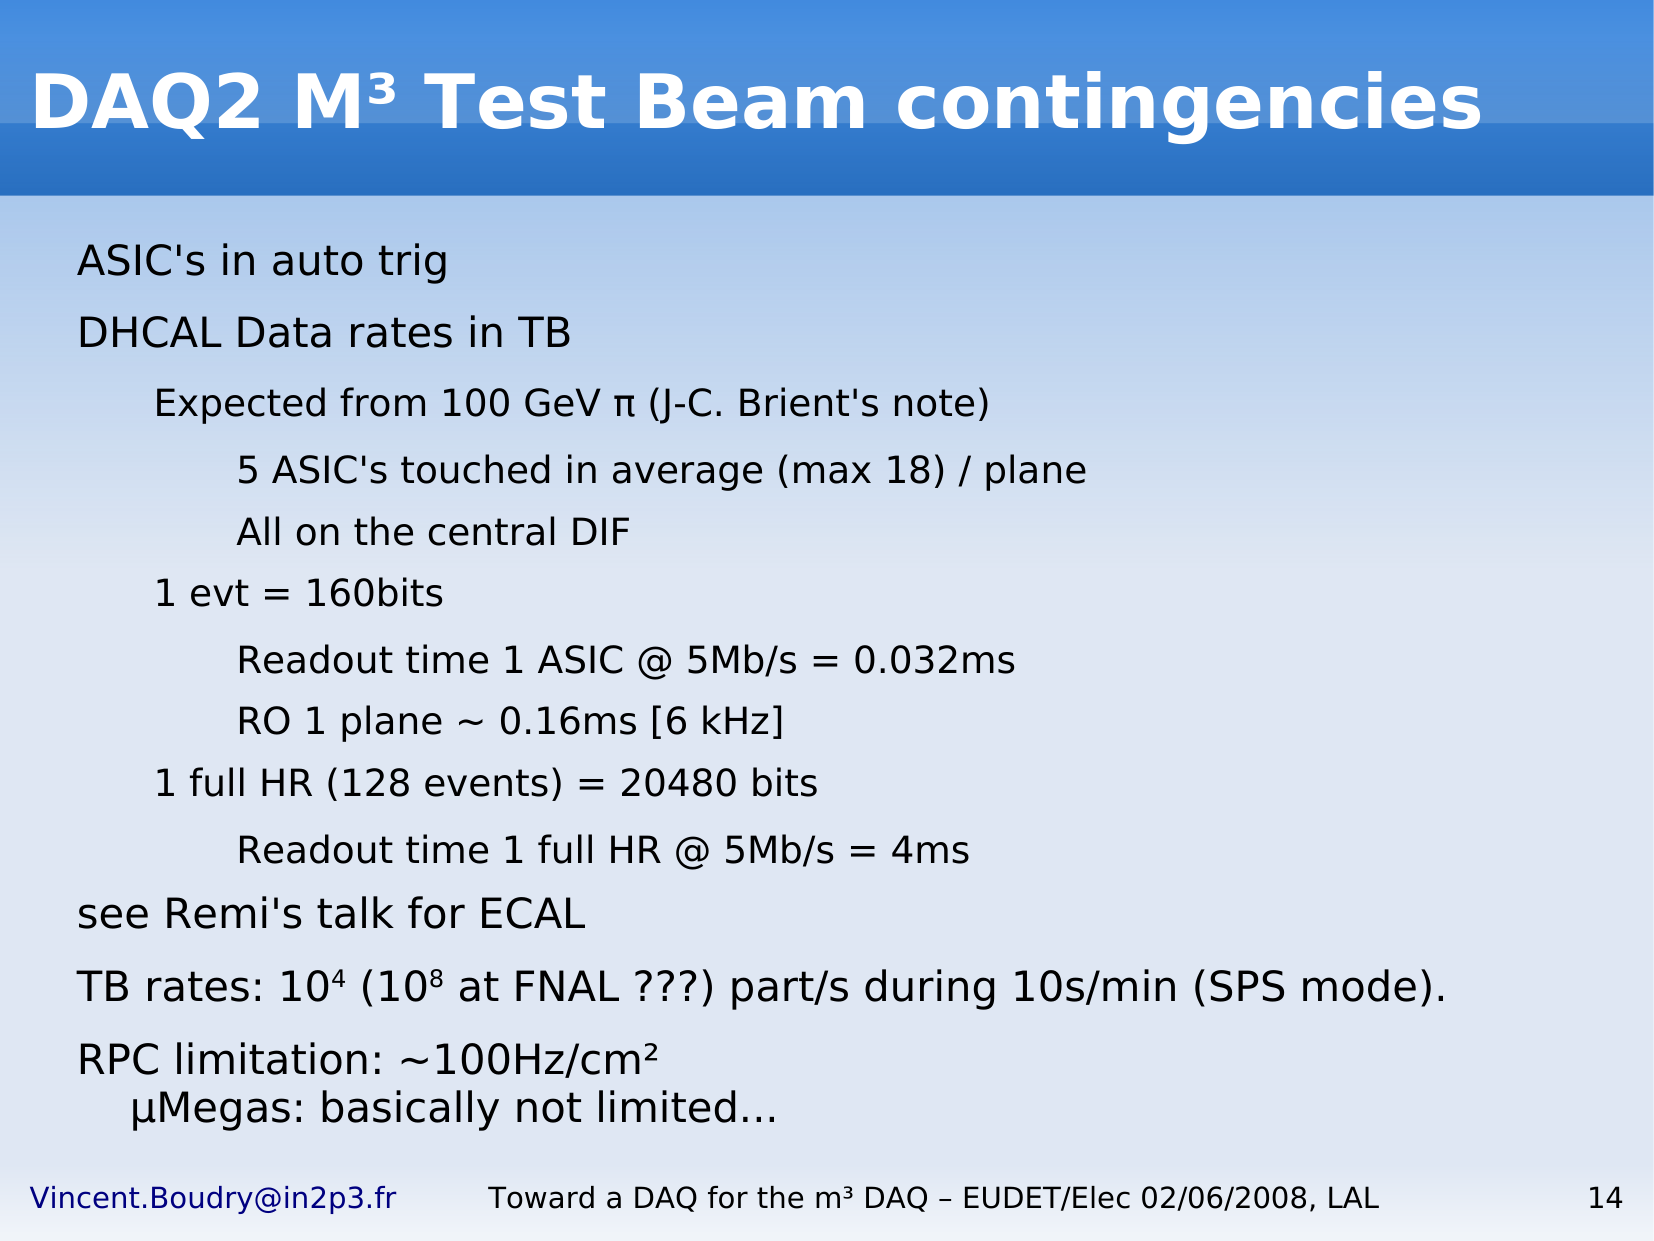

# DAQ2 M³ Test Beam contingencies
ASIC's in auto trig
DHCAL Data rates in TB
Expected from 100 GeV π (J-C. Brient's note)
5 ASIC's touched in average (max 18) / plane
All on the central DIF
1 evt = 160bits
Readout time 1 ASIC @ 5Mb/s = 0.032ms
RO 1 plane ~ 0.16ms [6 kHz]
1 full HR (128 events) = 20480 bits
Readout time 1 full HR @ 5Mb/s = 4ms
see Remi's talk for ECAL
TB rates: 104 (108 at FNAL ???) part/s during 10s/min (SPS mode).
RPC limitation: ~100Hz/cm²
µMegas: basically not limited...
Toward a DAQ for the m³ DAQ – EUDET/Elec 02/06/2008, LAL
14